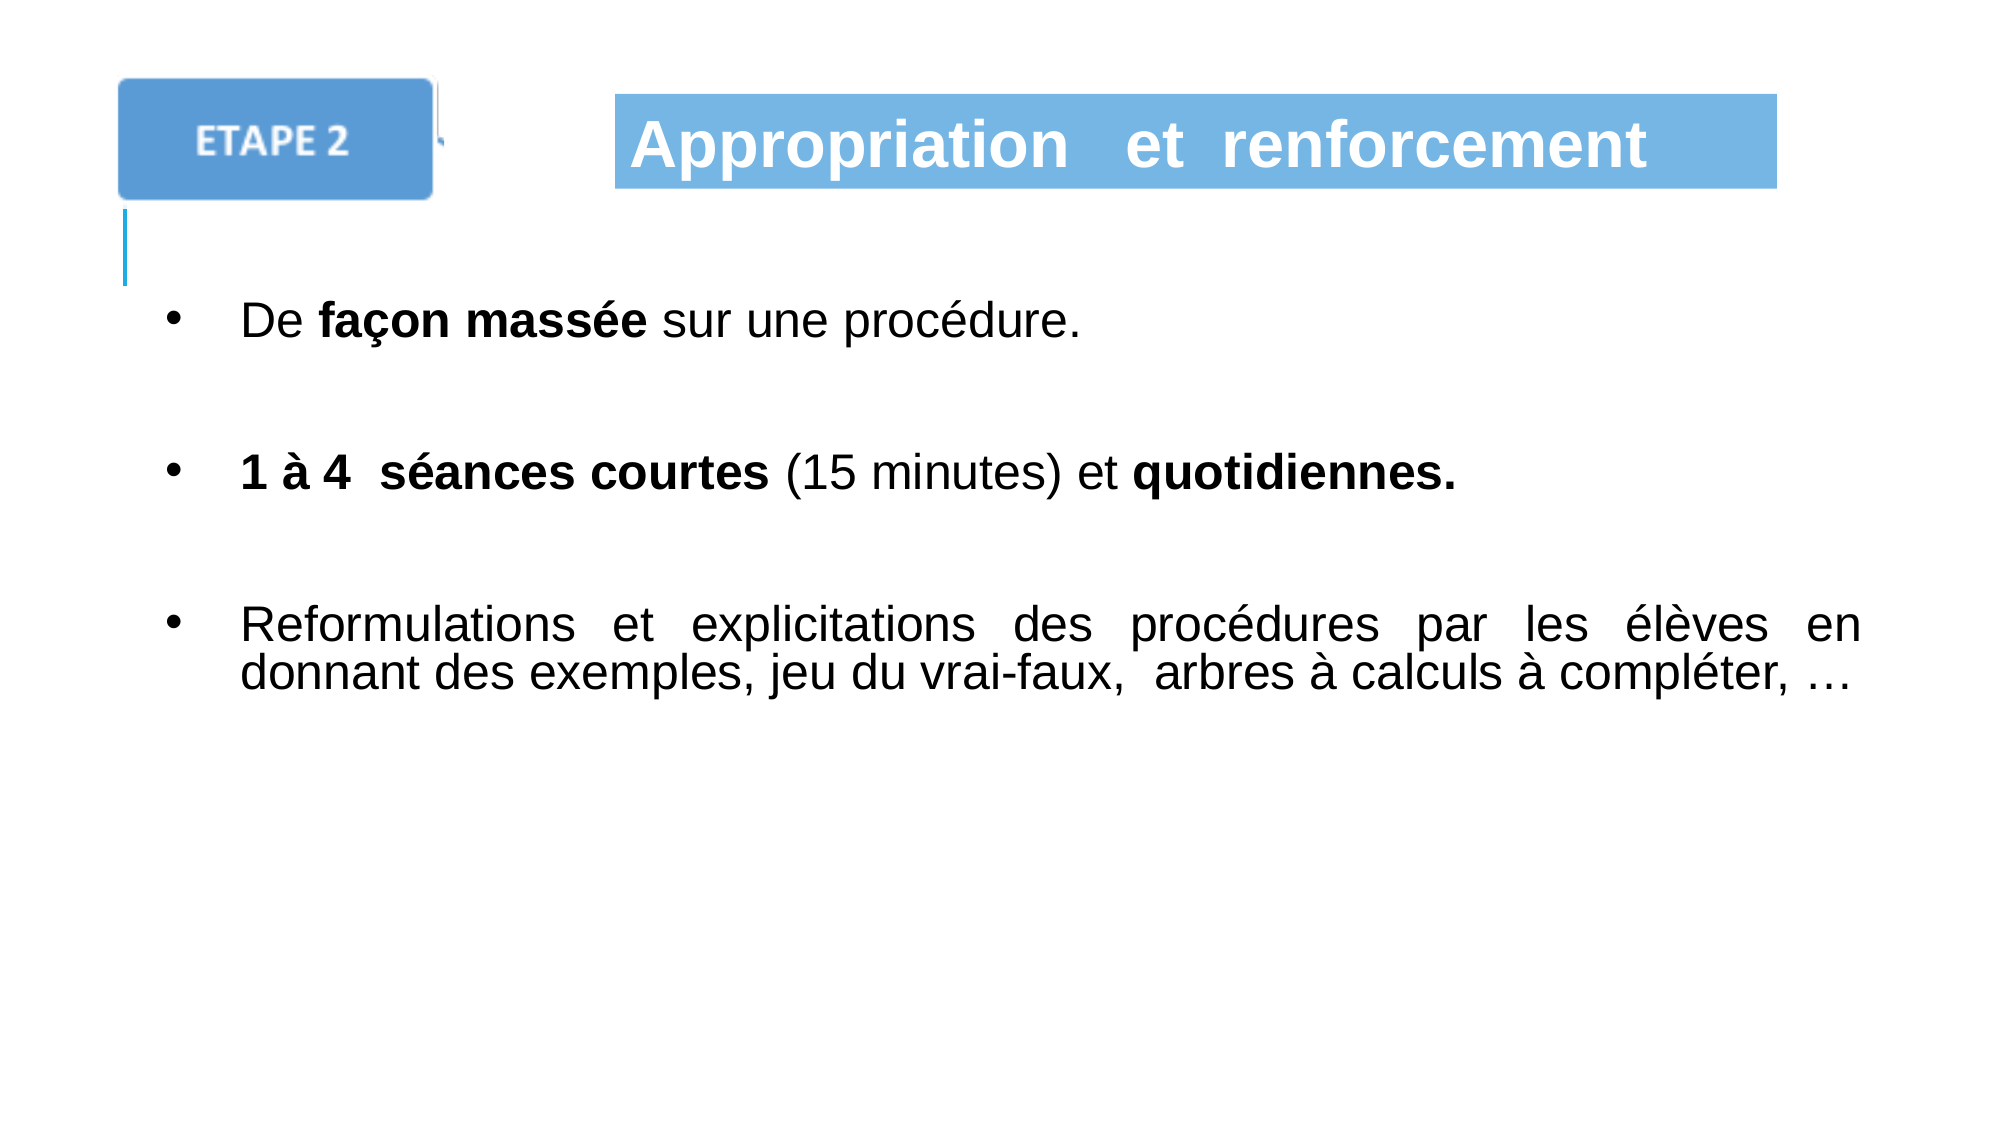

Appropriation et renforcement
De façon massée sur une procédure.
1 à 4 séances courtes (15 minutes) et quotidiennes.
Reformulations et explicitations des procédures par les élèves en donnant des exemples, jeu du vrai-faux, arbres à calculs à compléter, …
ETAPE 2